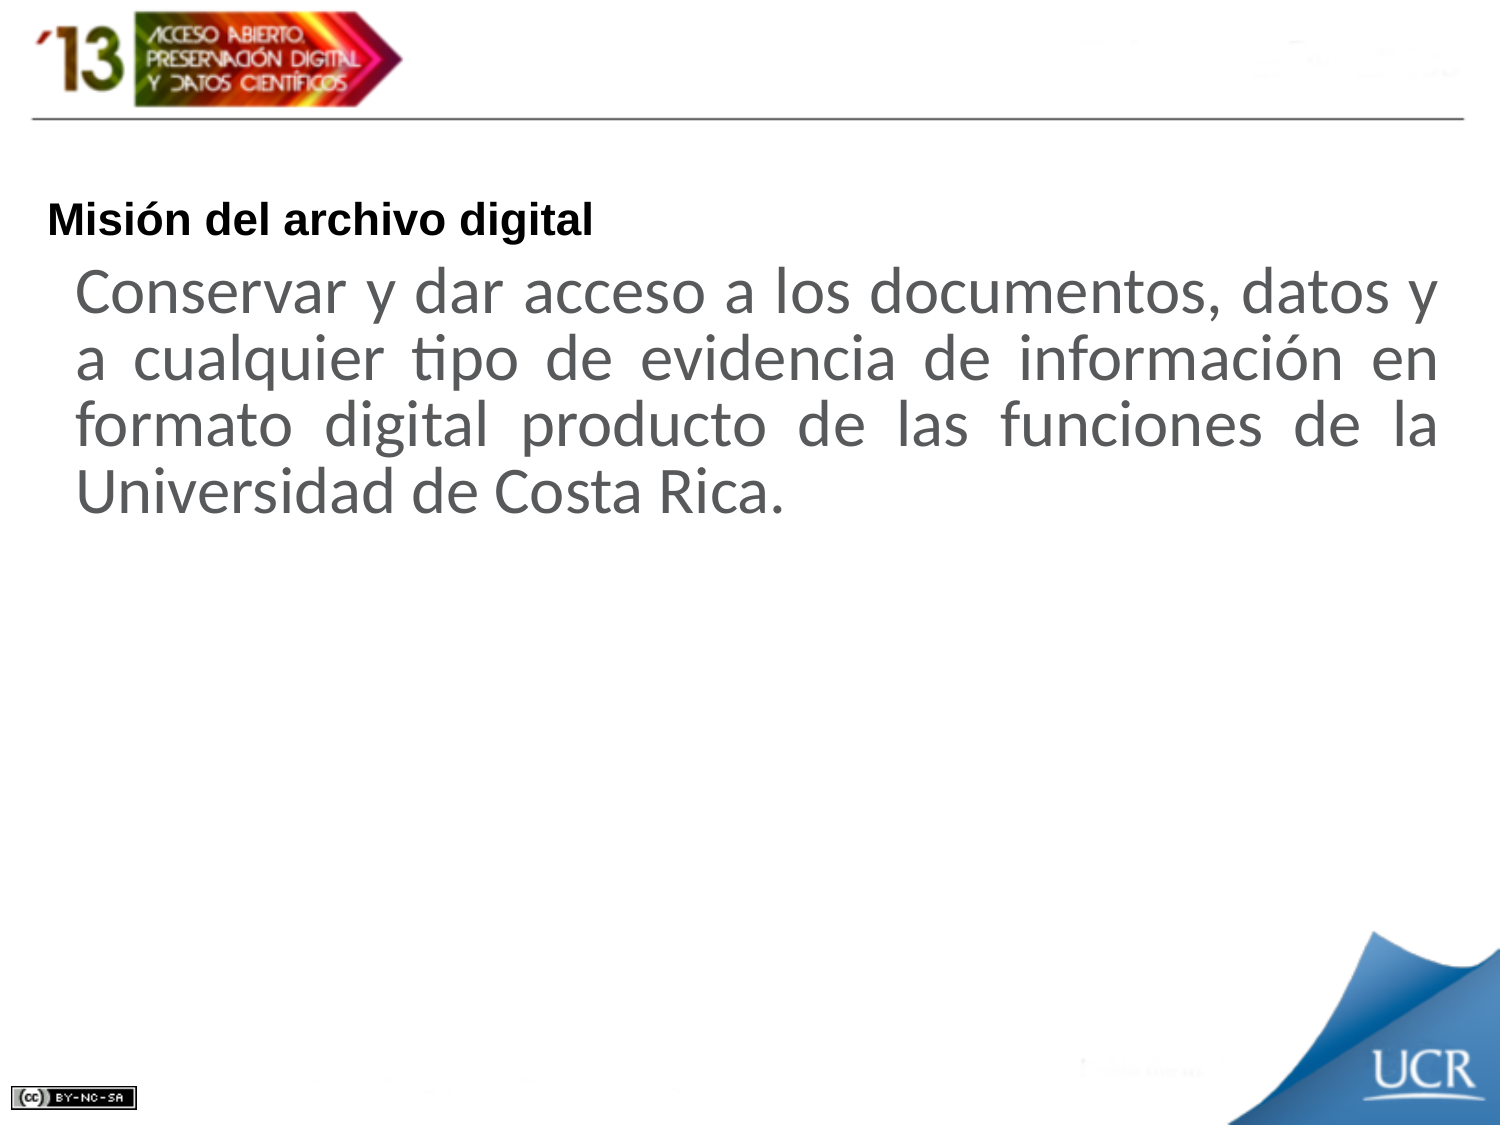

Misión del archivo digital
# Conservar y dar acceso a los documentos, datos y a cualquier tipo de evidencia de información en formato digital producto de las funciones de la Universidad de Costa Rica.